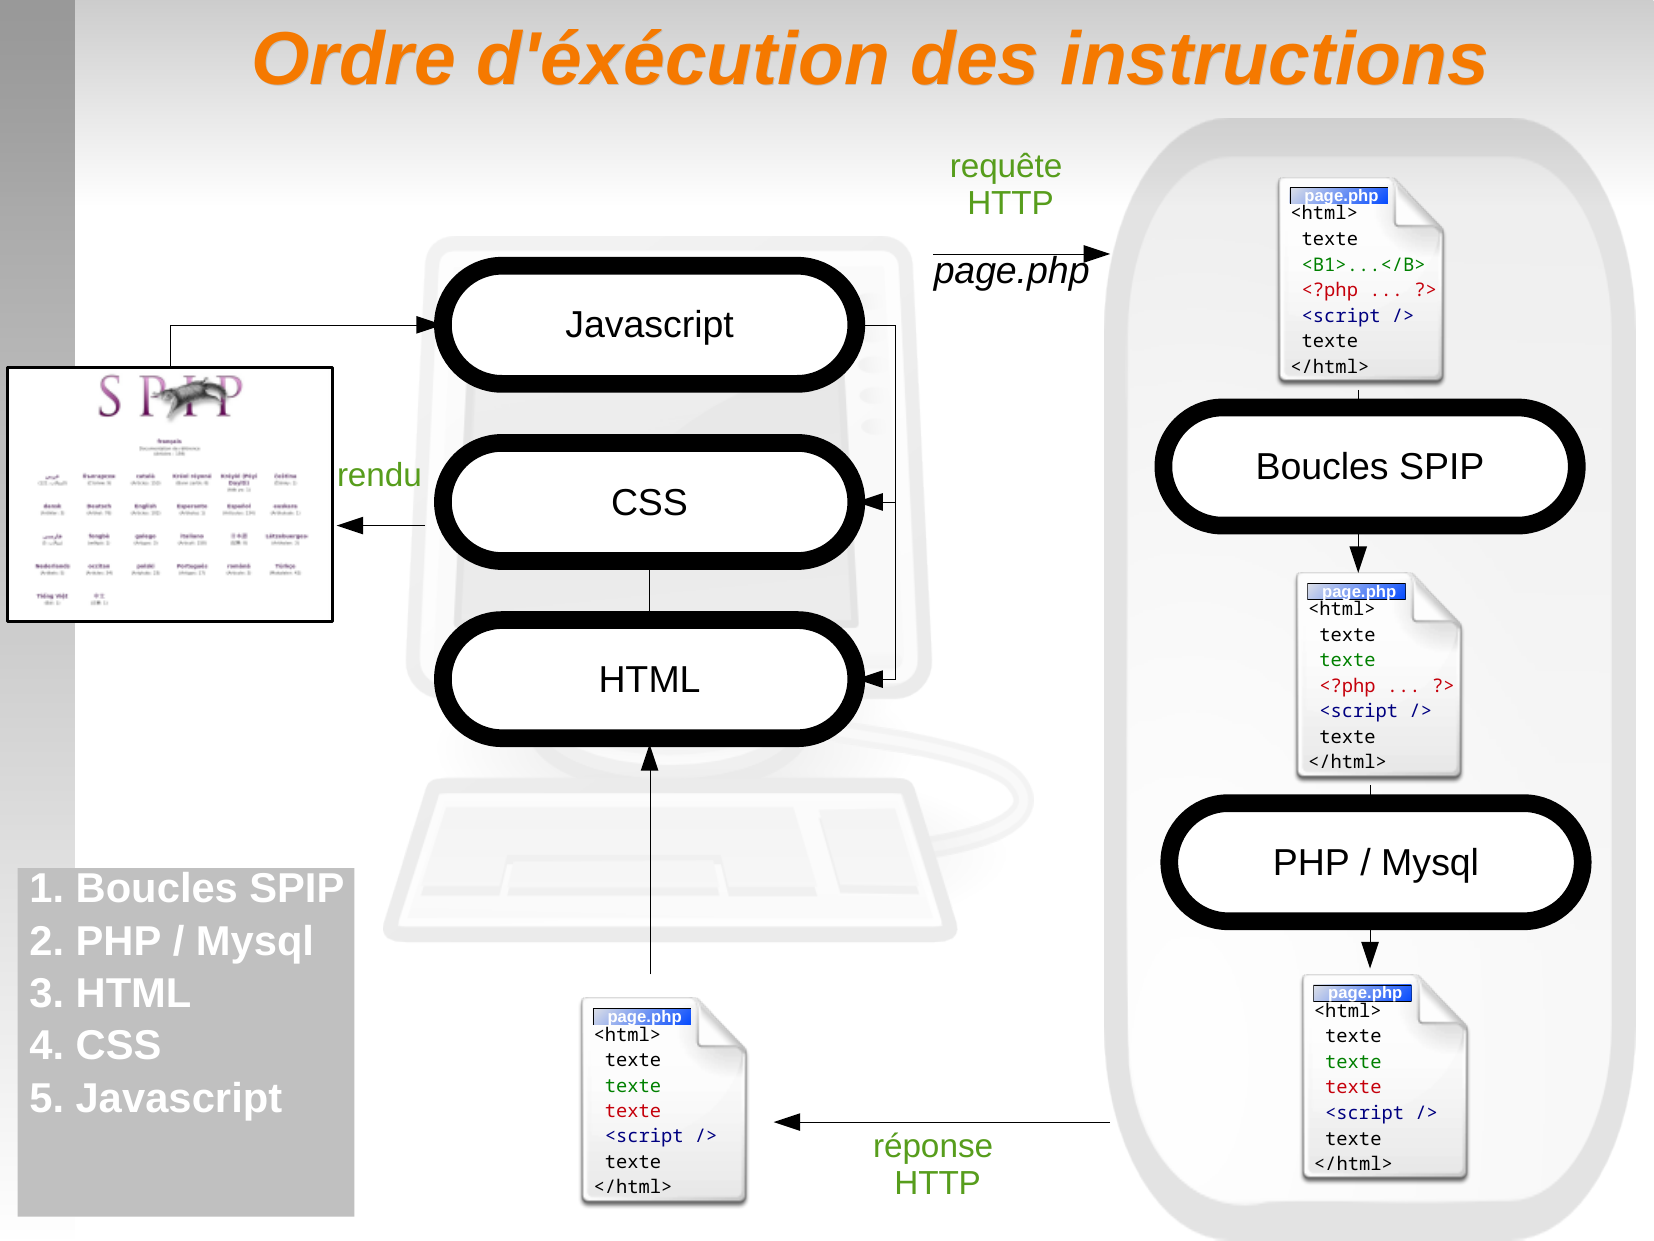

# Ordre d'éxécution des instructions
requête
HTTP
<html>
 texte
 <B1>...</B>
 <?php ... ?>
 <script />
 texte
</html>
page.php
page.php
Javascript
Boucles SPIP
CSS
rendu
<html>
 texte
 texte
 <?php ... ?>
 <script />
 texte
</html>
page.php
HTML
PHP / Mysql
1. Boucles SPIP
2. PHP / Mysql
3. HTML
4. CSS
5. Javascript
<html>
 texte
 texte
 texte
 <script />
 texte
</html>
page.php
<html>
 texte
 texte
 texte
 <script />
 texte
</html>
page.php
réponse
HTTP